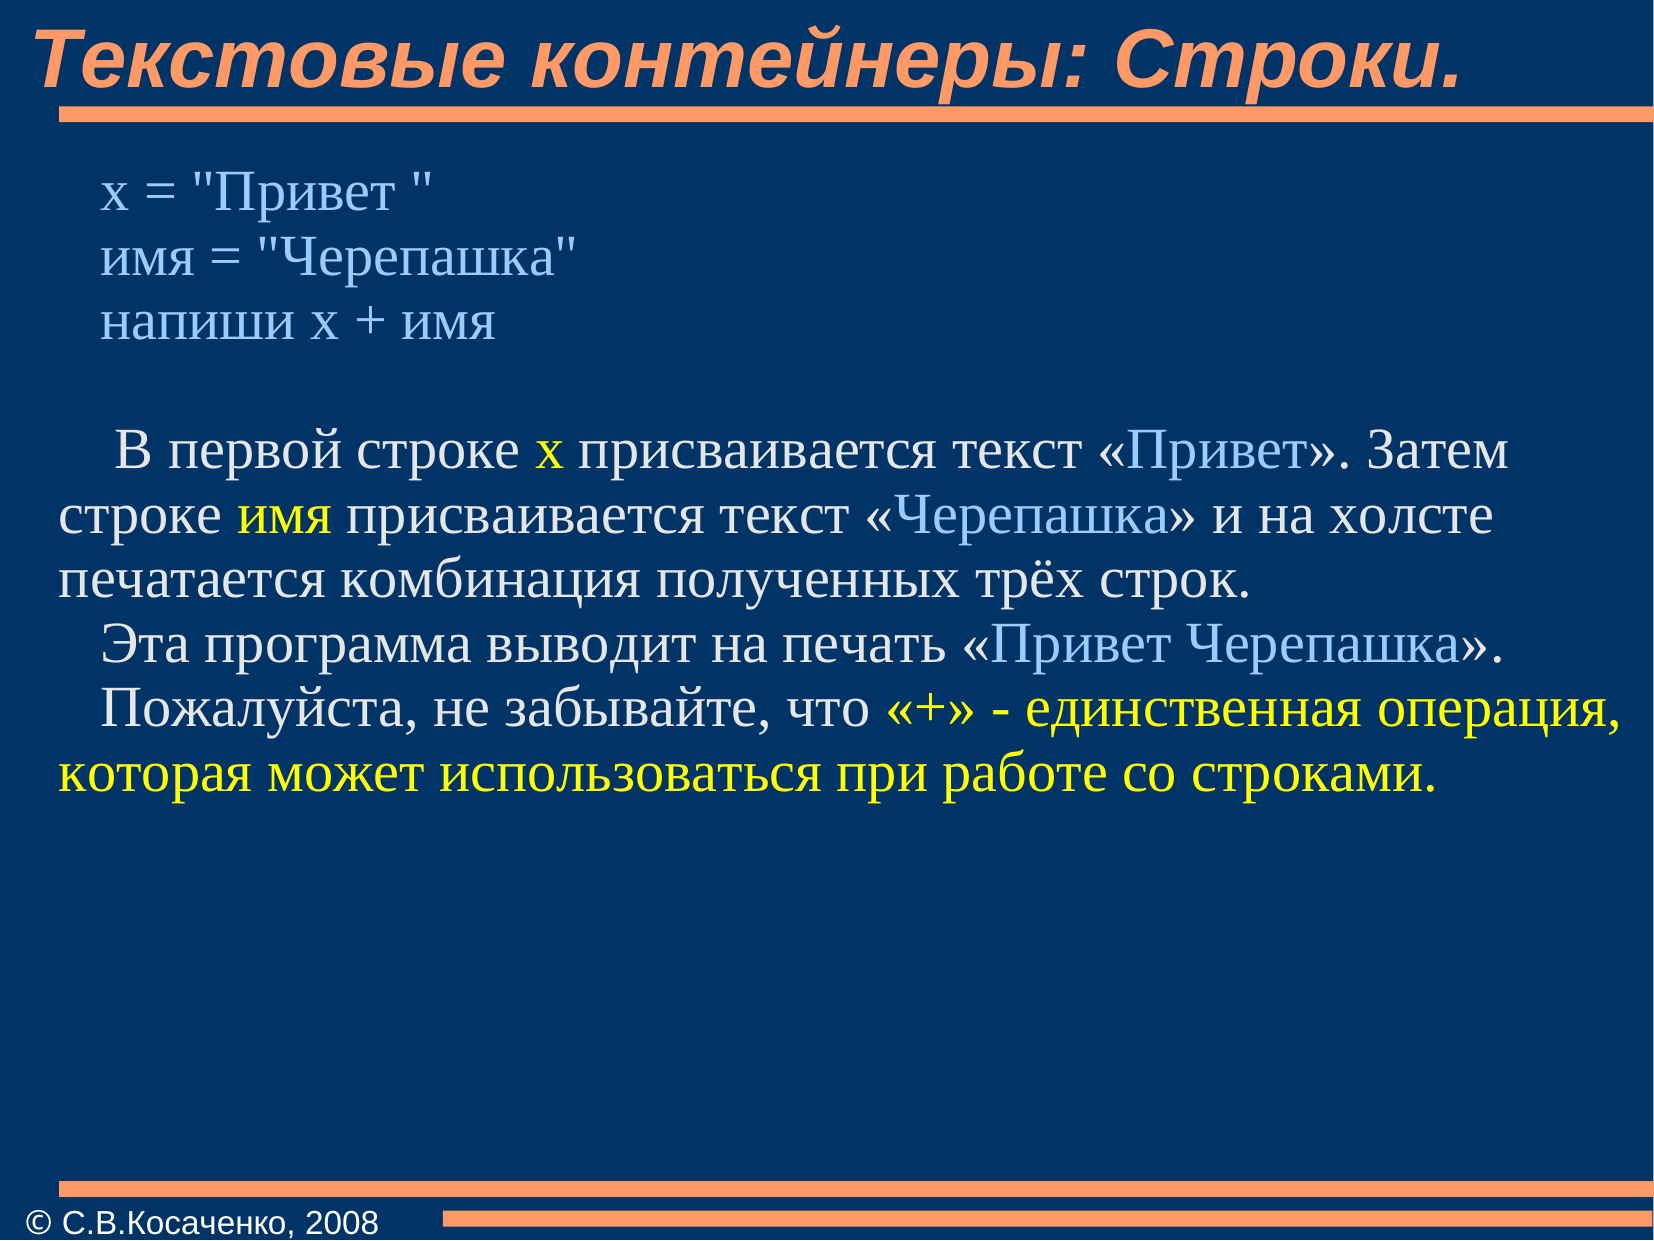

# Текстовые контейнеры: Строки.
x = "Привет "
имя = "Черепашка"
напиши x + имя
 В первой строке x присваивается текст «Привет». Затем строке имя присваивается текст «Черепашка» и на холсте печатается комбинация полученных трёх строк.
Эта программа выводит на печать «Привет Черепашка».
Пожалуйста, не забывайте, что «+» - единственная операция, которая может использоваться при работе со строками.